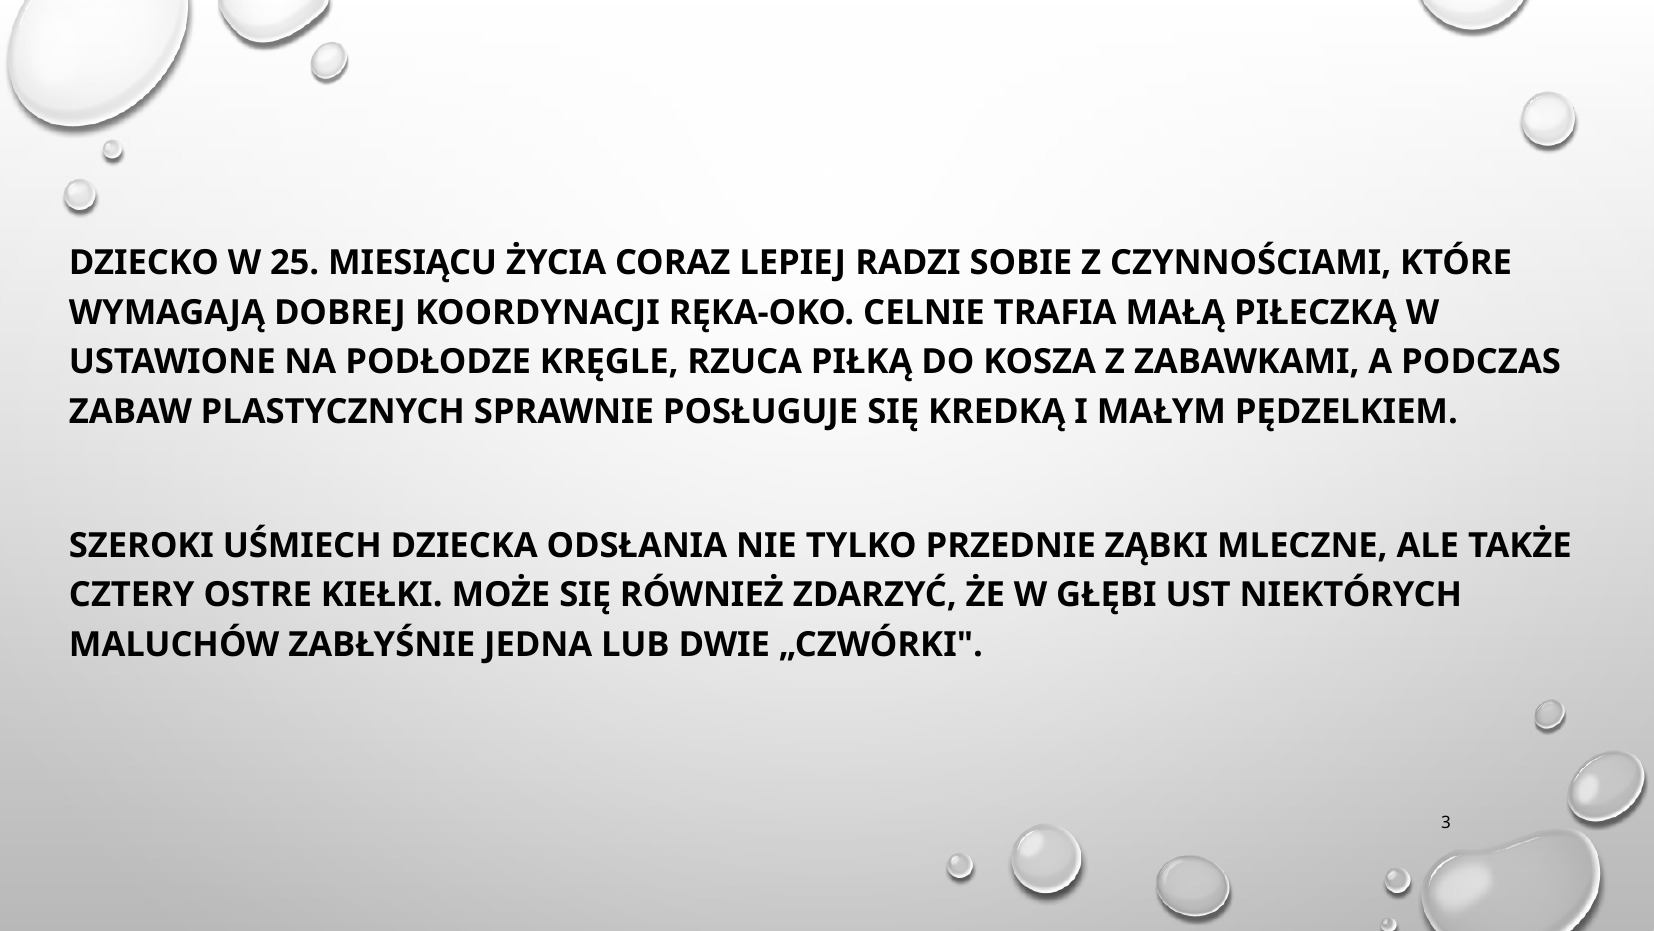

# Dziecko w 25. miesiącu życia coraz lepiej radzi sobie z czynnościami, które wymagają dobrej koordynacji ręka-oko. Celnie trafia małą piłeczką w ustawione na podłodze kręgle, rzuca piłką do kosza z zabawkami, a podczas zabaw plastycznych sprawnie posługuje się kredką i małym pędzelkiem.
Szeroki uśmiech dziecka odsłania nie tylko przednie ząbki mleczne, ale także cztery ostre kiełki. Może się również zdarzyć, że w głębi ust niektórych maluchów zabłyśnie jedna lub dwie „czwórki".
2